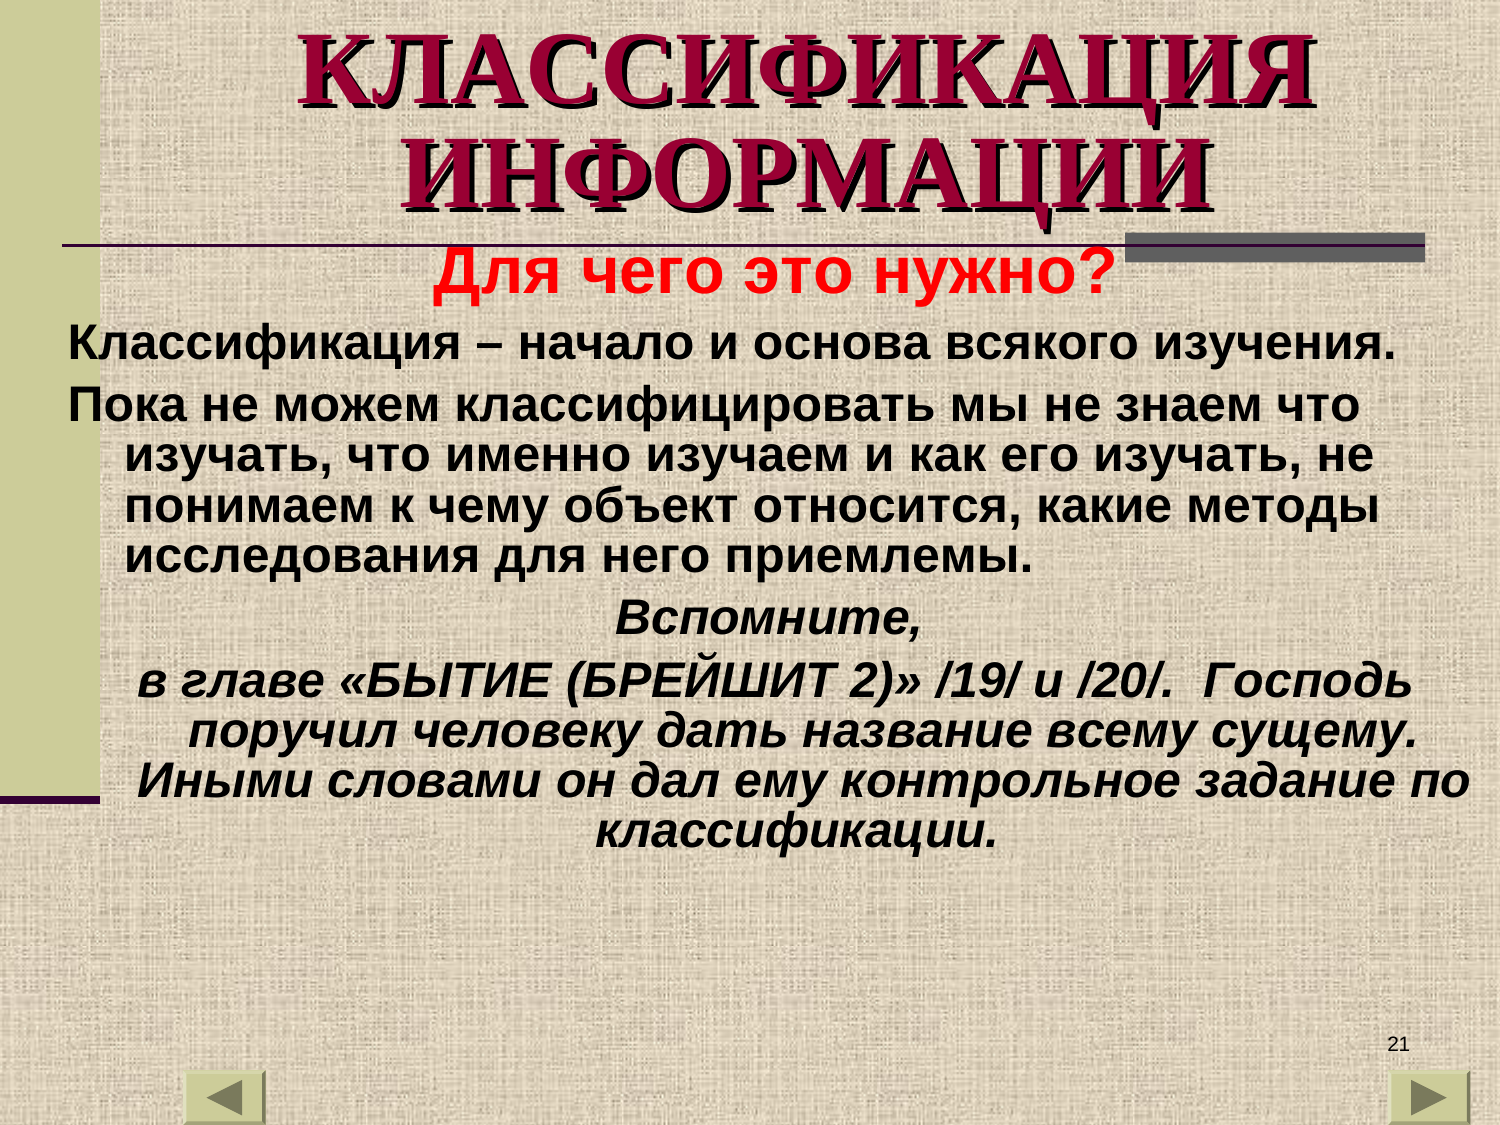

# КЛАССИФИКАЦИЯ ИНФОРМАЦИИ
Для чего это нужно?
Классификация – начало и основа всякого изучения.
Пока не можем классифицировать мы не знаем что изучать, что именно изучаем и как его изучать, не понимаем к чему объект относится, какие методы исследования для него приемлемы.
Вспомните,
в главе «БЫТИЕ (БРЕЙШИТ 2)» /19/ и /20/. Господь поручил человеку дать название всему сущему. Иными словами он дал ему контрольное задание по классификации.
21